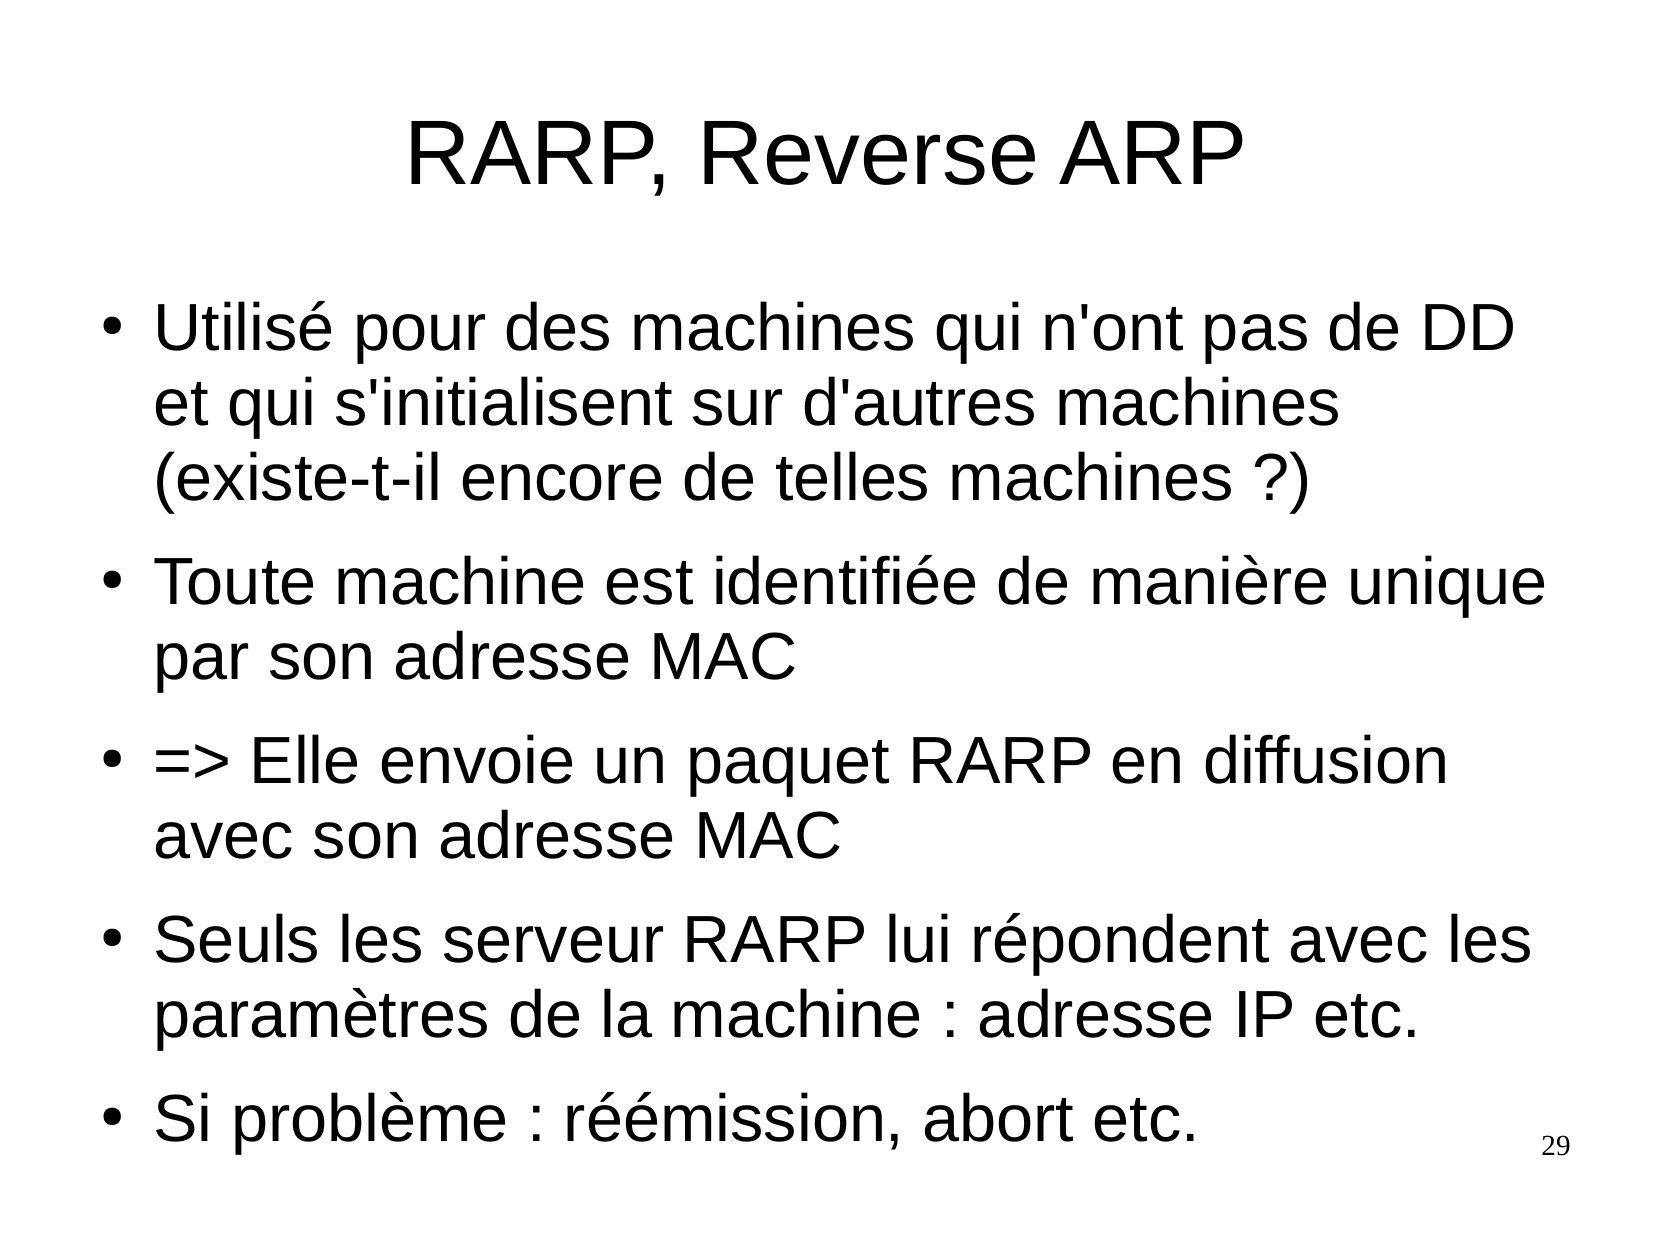

# RARP, Reverse ARP
Utilisé pour des machines qui n'ont pas de DD et qui s'initialisent sur d'autres machines (existe-t-il encore de telles machines ?)
Toute machine est identifiée de manière unique par son adresse MAC
=> Elle envoie un paquet RARP en diffusion avec son adresse MAC
Seuls les serveur RARP lui répondent avec les paramètres de la machine : adresse IP etc.
Si problème : réémission, abort etc.
29